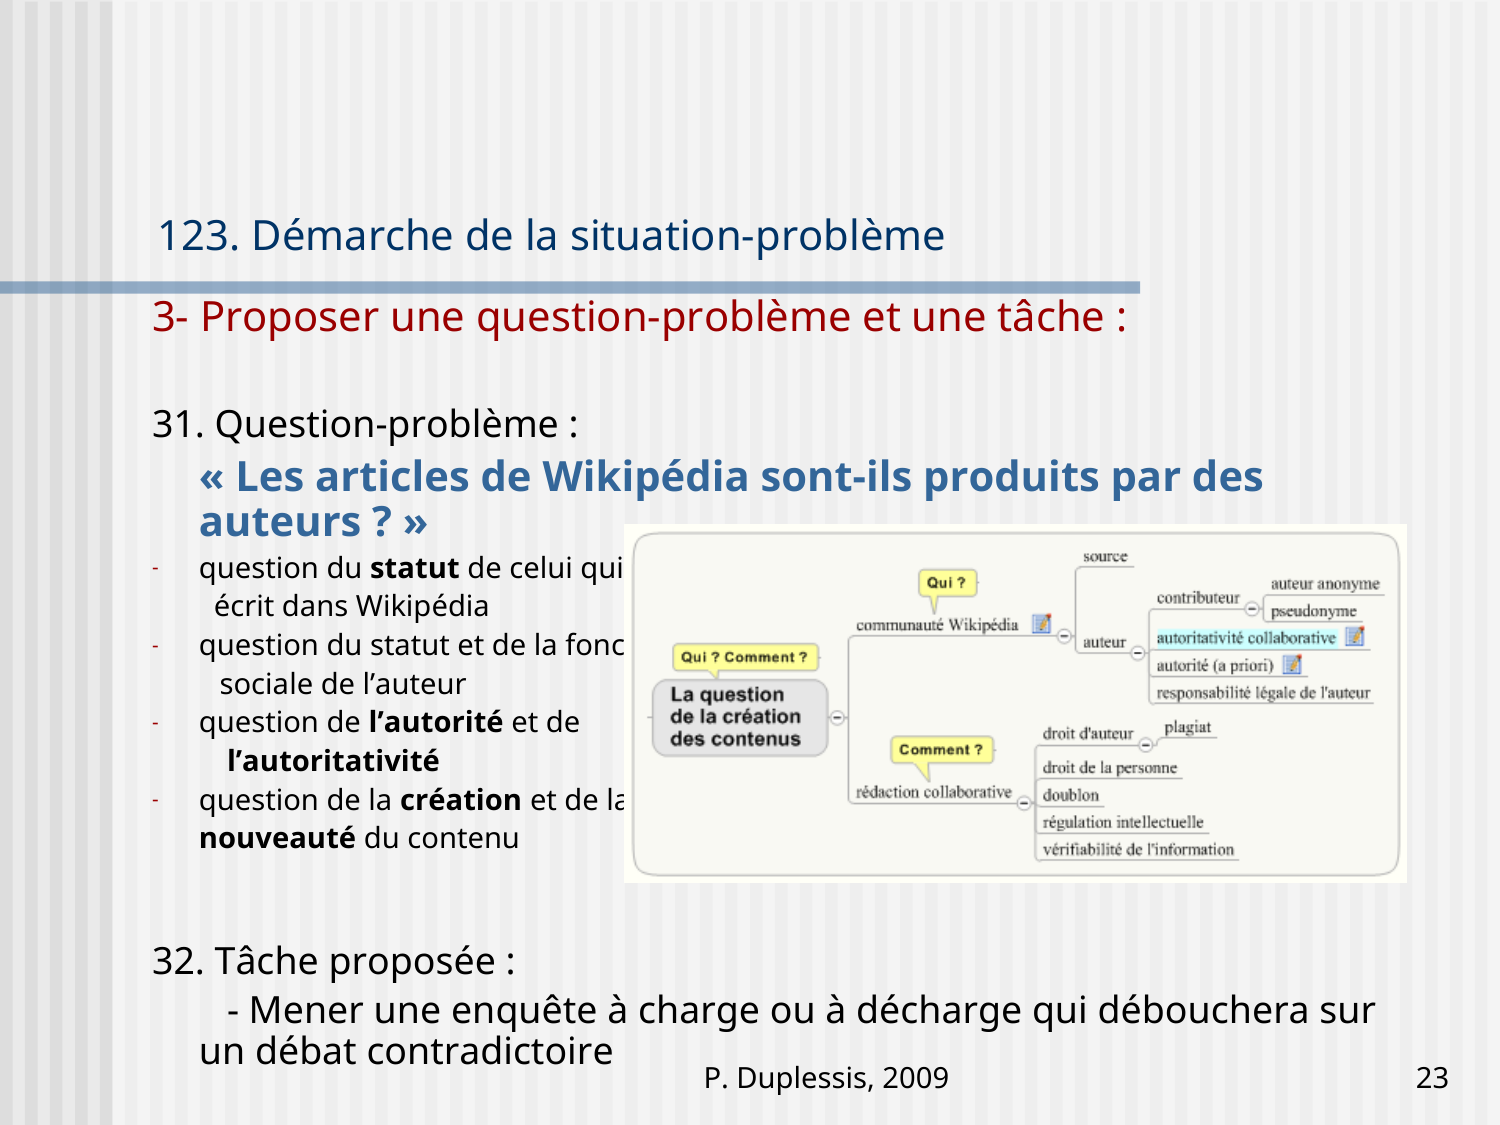

# 123. Démarche de la situation-problème
3- Proposer une question-problème et une tâche :
31. Question-problème :
	« Les articles de Wikipédia sont-ils produits par des auteurs ? »
question du statut de celui qui
	 écrit dans Wikipédia
question du statut et de la fonction
 sociale de l’auteur
question de l’autorité et de
		l’autoritativité
question de la création et de la
	nouveauté du contenu
32. Tâche proposée :
		- Mener une enquête à charge ou à décharge qui débouchera sur un débat contradictoire
P. Duplessis, 2009
23